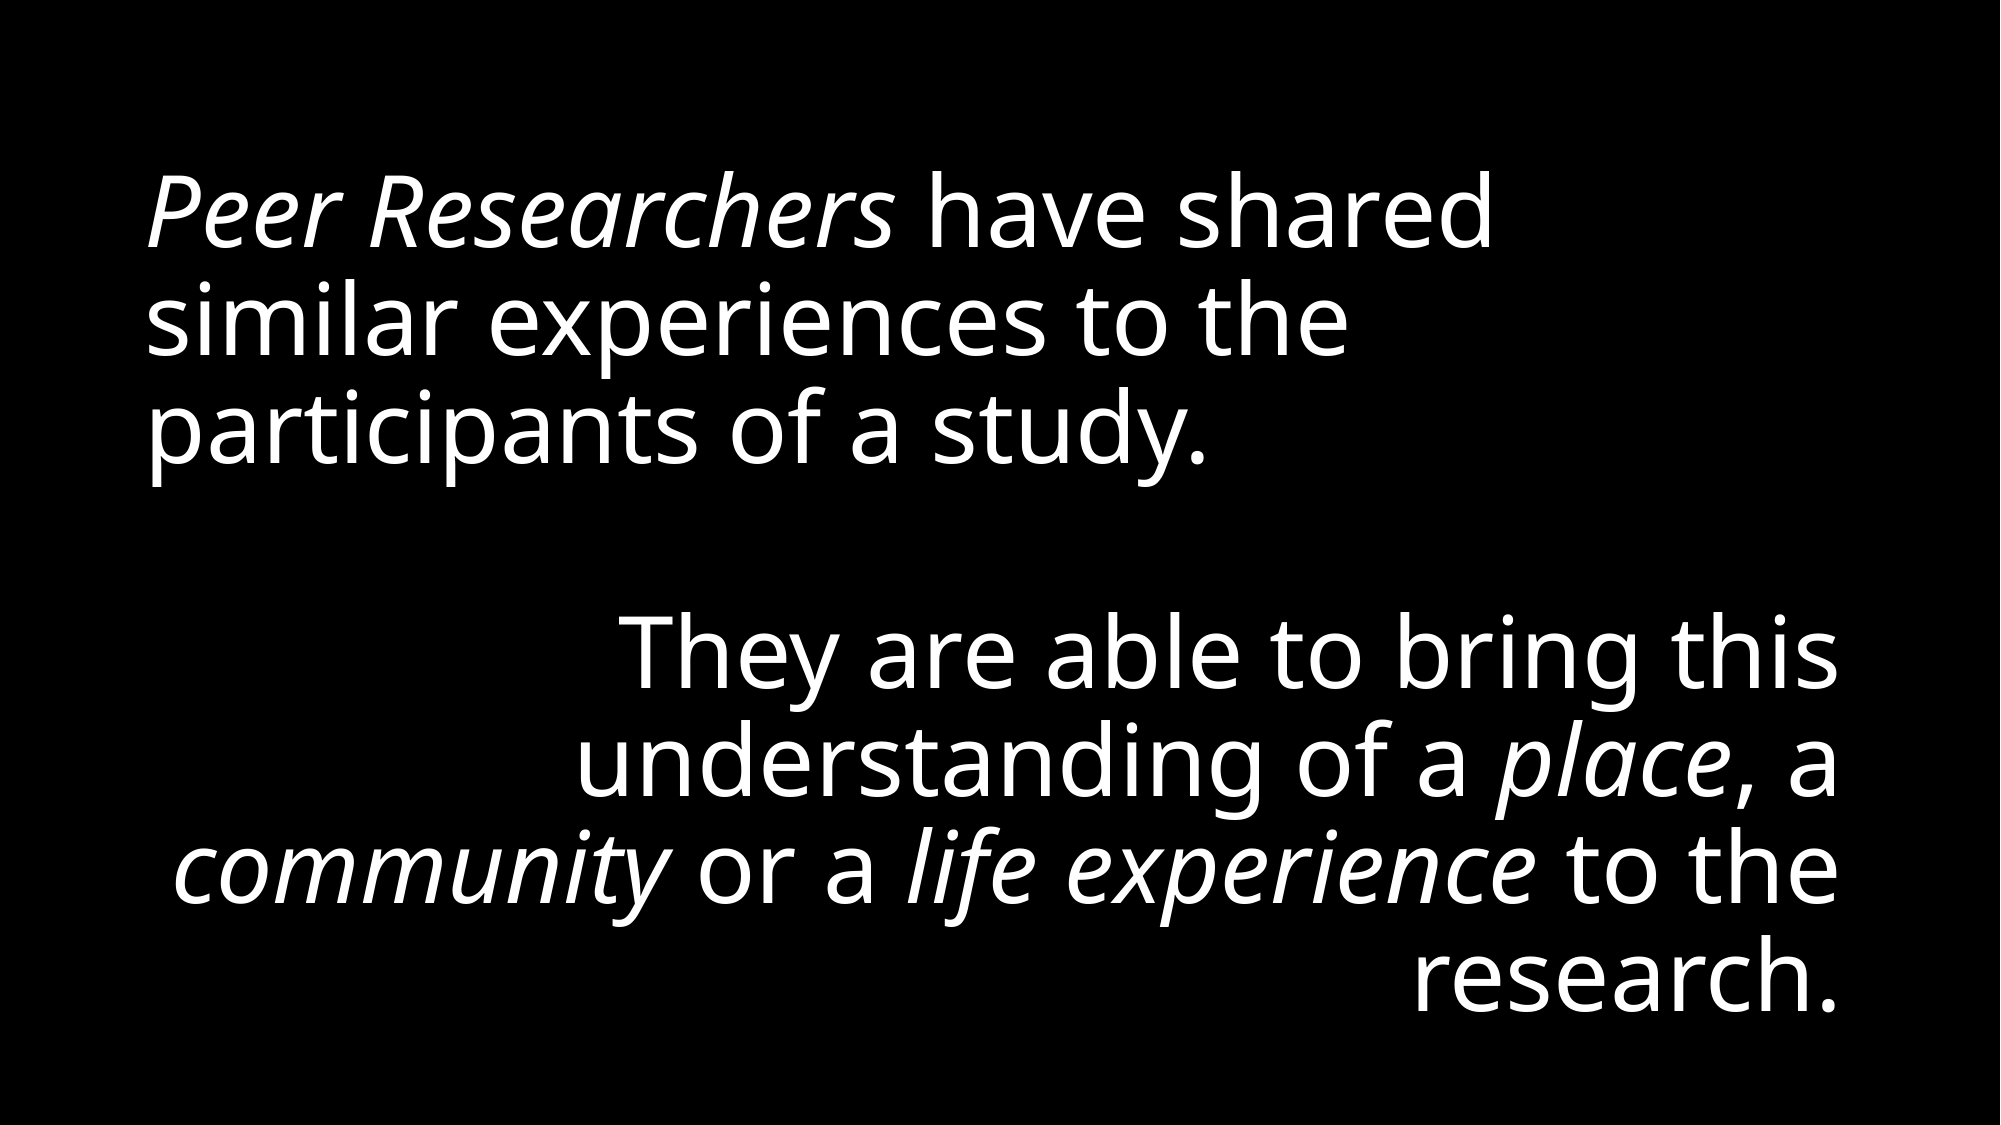

# Peer Researchers have shared similar experiences to the participants of a study.
They are able to bring this understanding of a place, a community or a life experience to the research.